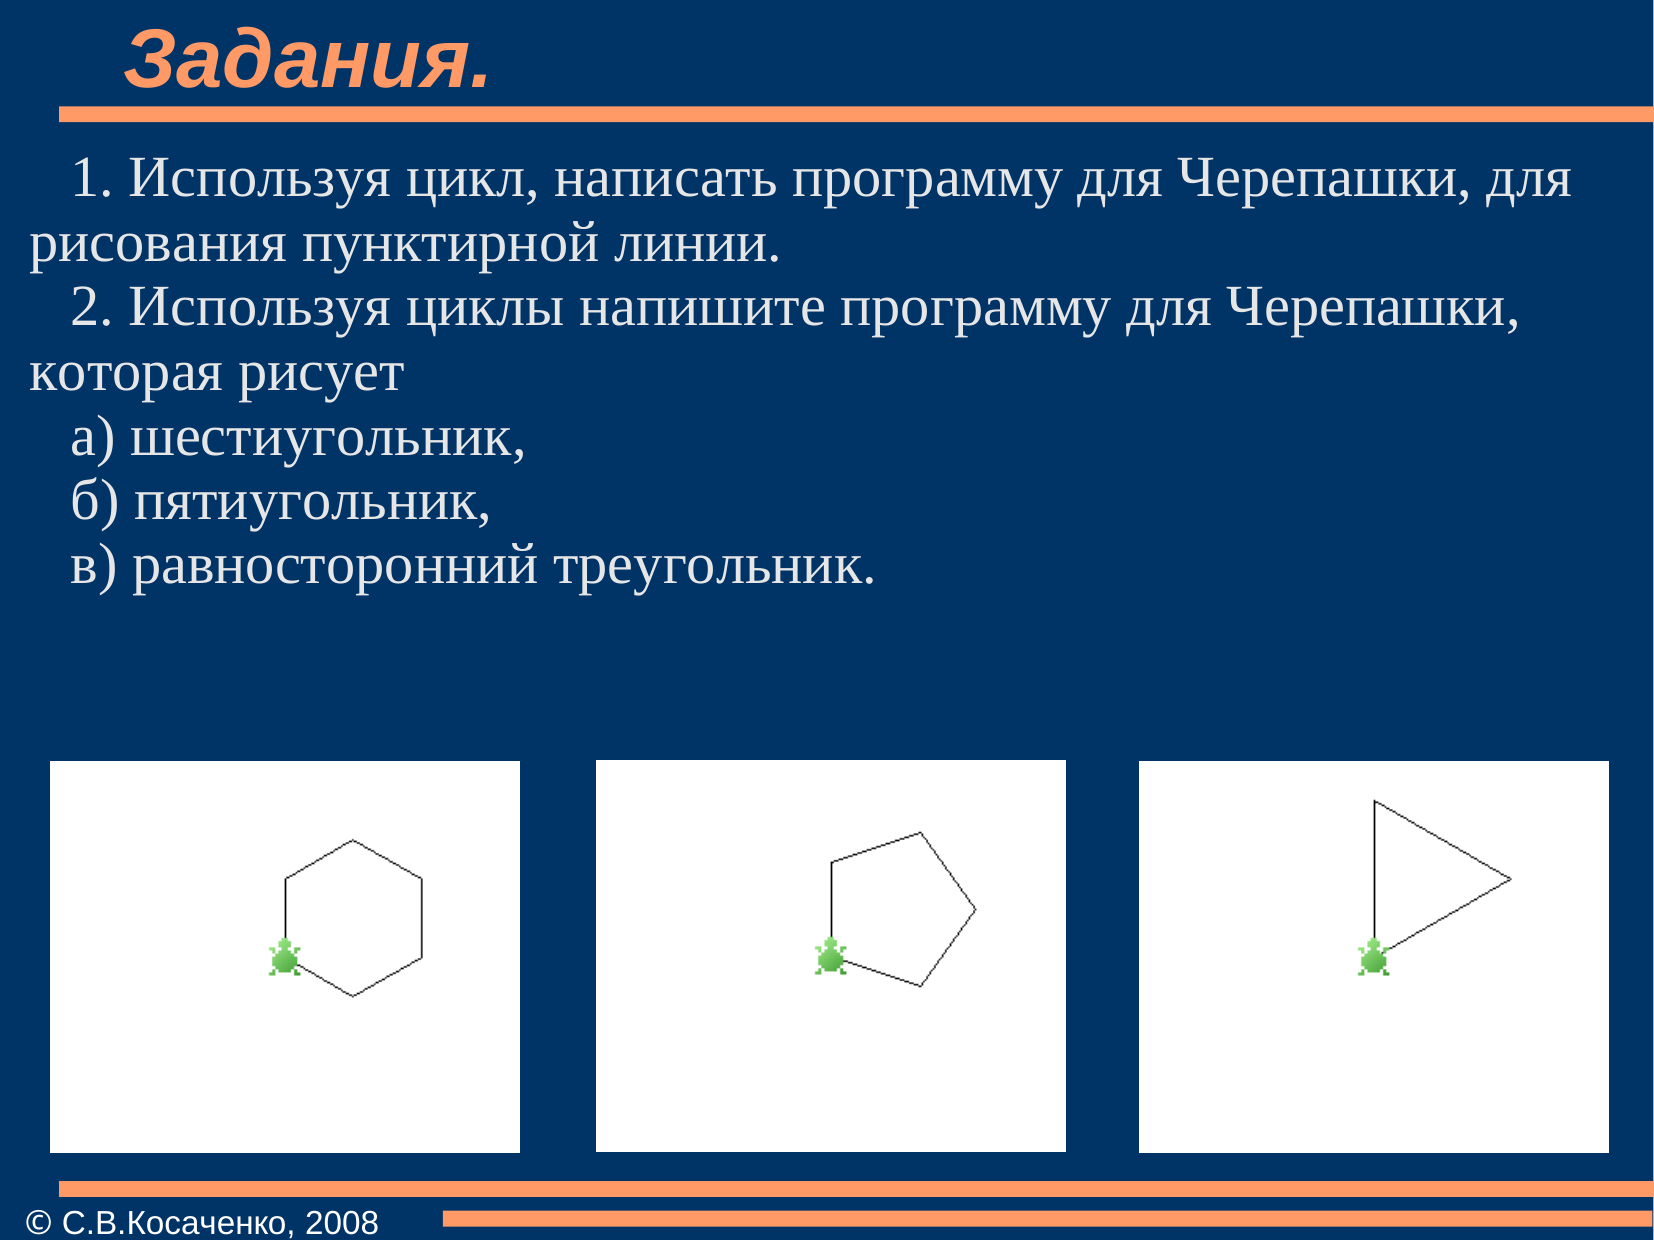

# Задания.
1. Используя цикл, написать программу для Черепашки, для рисования пунктирной линии.
2. Используя циклы напишите программу для Черепашки, которая рисует
а) шестиугольник,
б) пятиугольник,
в) равносторонний треугольник.